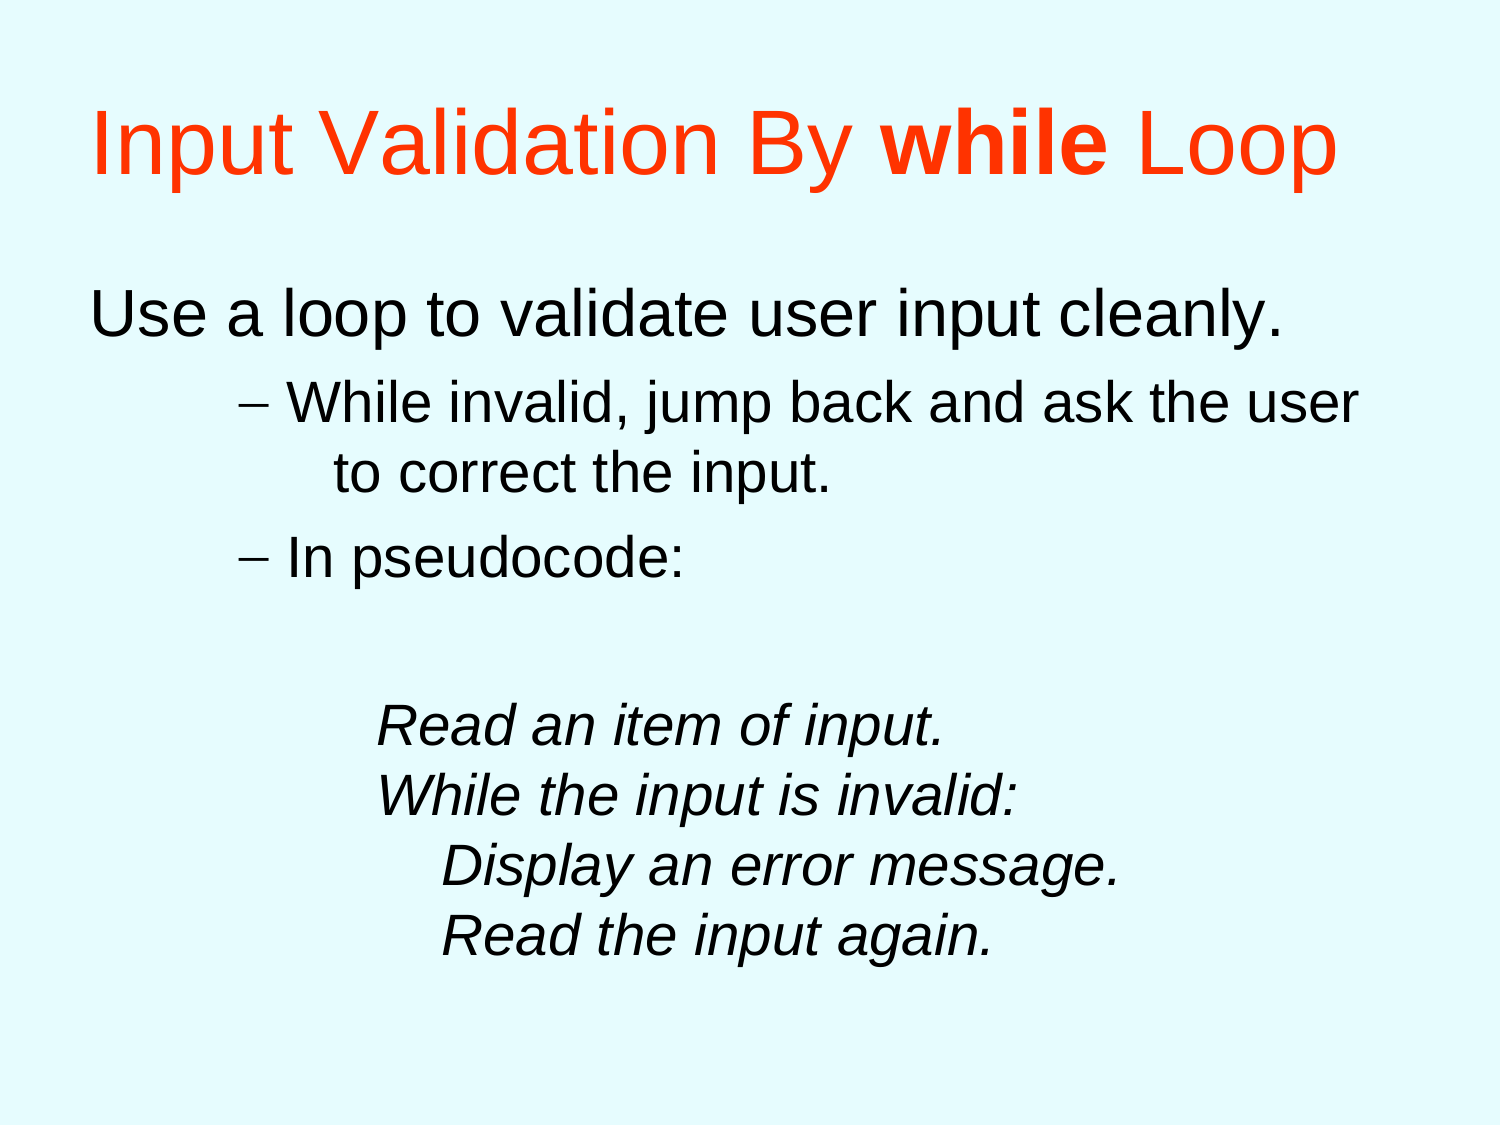

# Input Validation By while Loop
Use a loop to validate user input cleanly.
While invalid, jump back and ask the user to correct the input.
In pseudocode:
Read an item of input.
While the input is invalid:
 Display an error message.
 Read the input again.